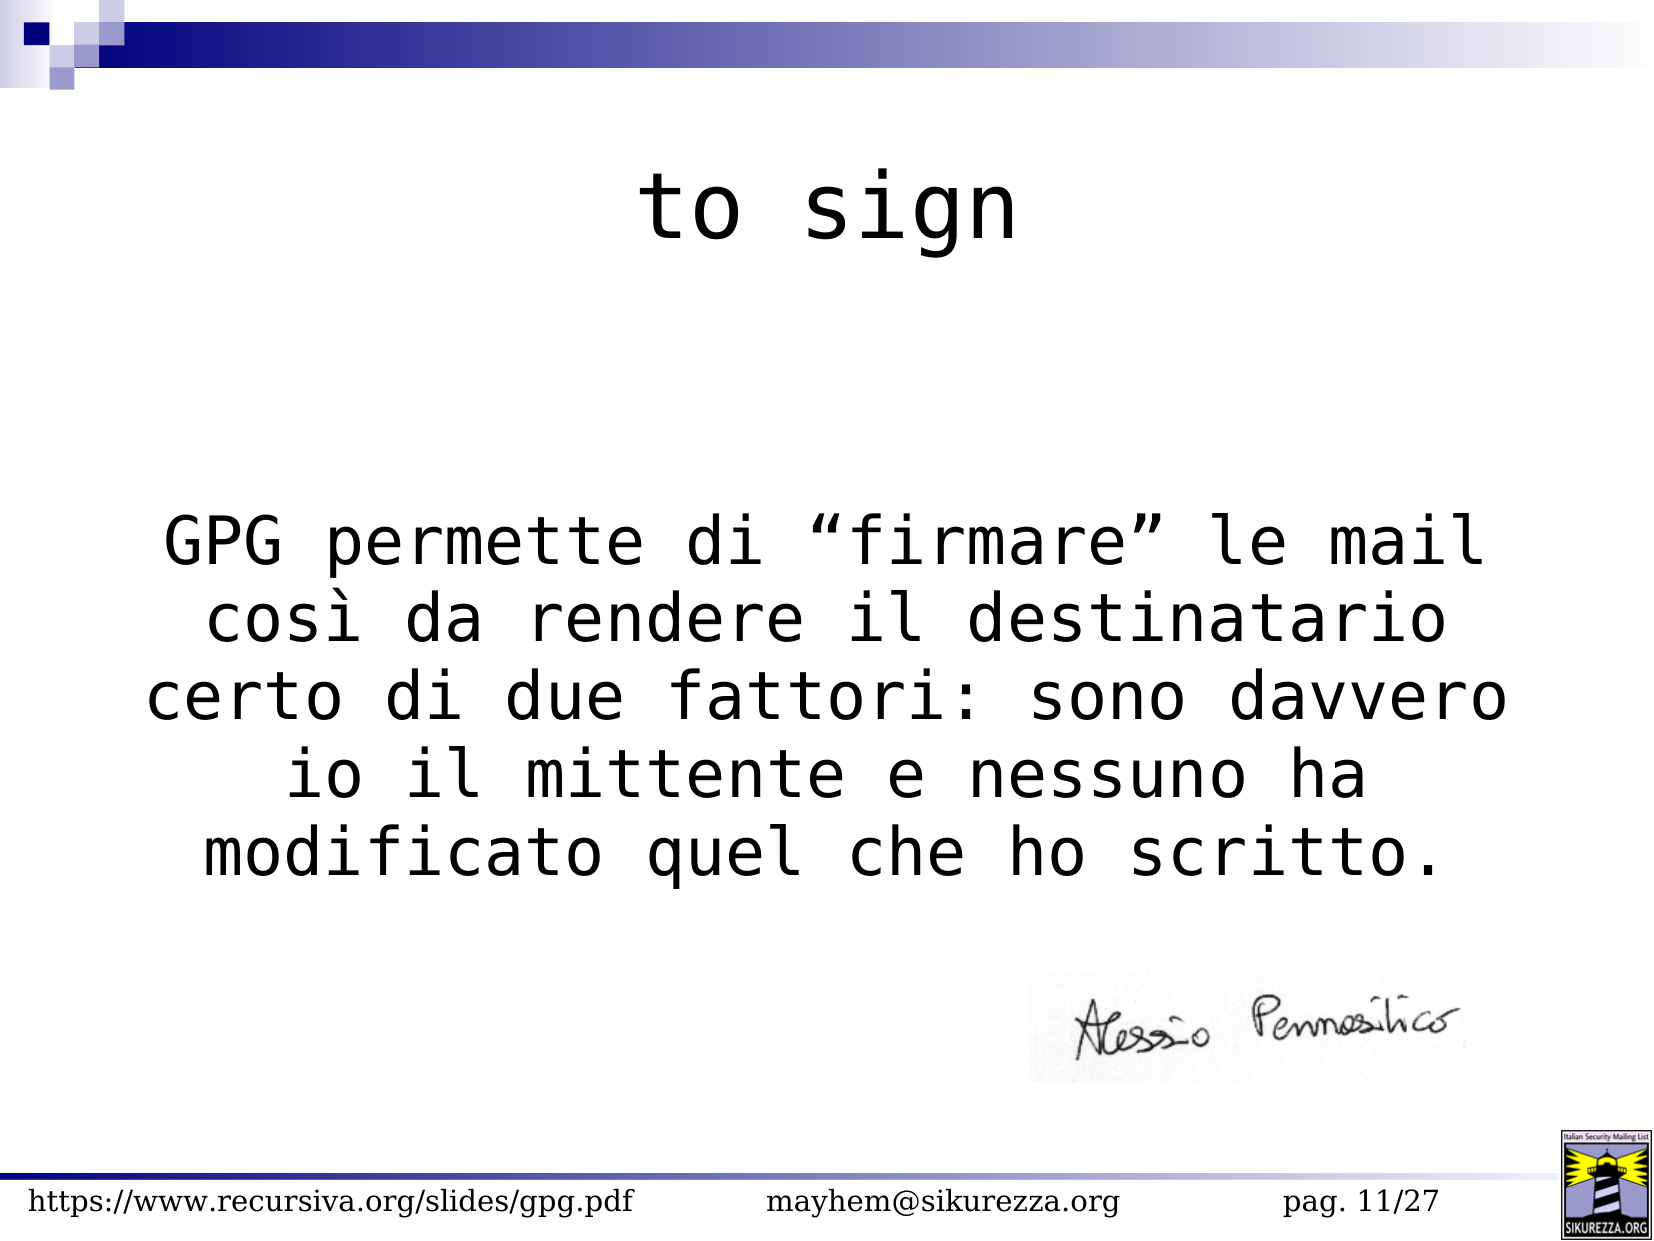

# to sign
GPG permette di “firmare” le mail così da rendere il destinatario certo di due fattori: sono davvero io il mittente e nessuno ha modificato quel che ho scritto.